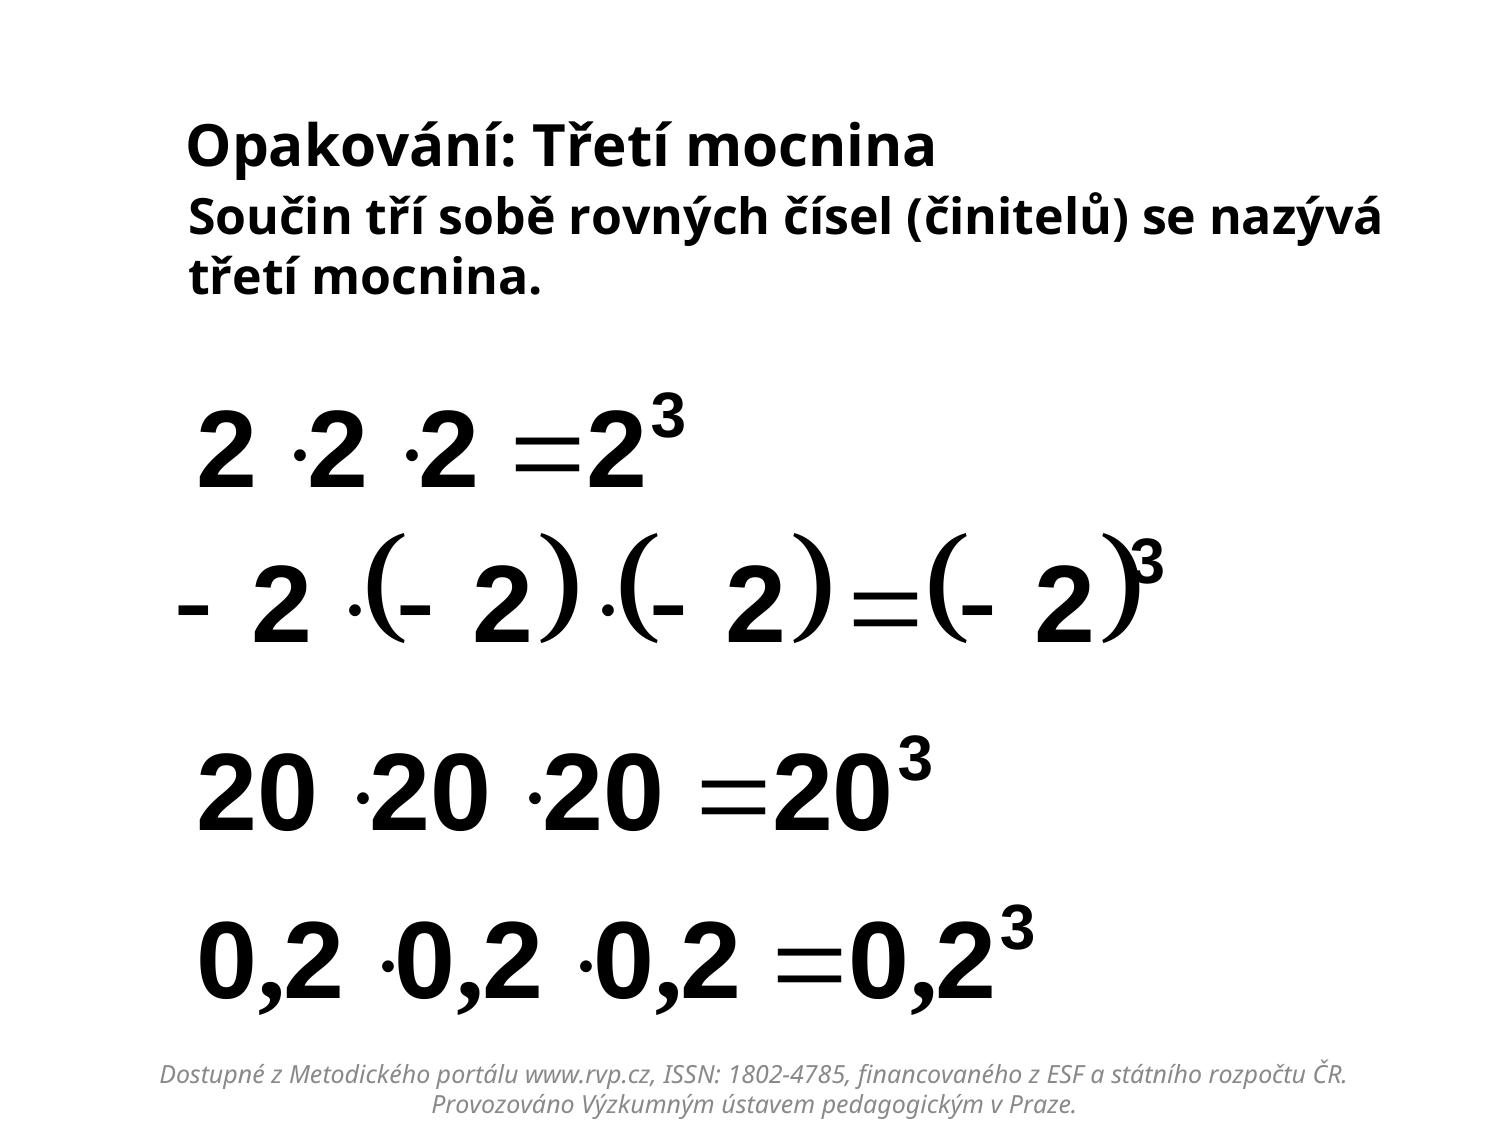

Opakování: Třetí mocnina
Součin tří sobě rovných čísel (činitelů) se nazývá třetí mocnina.